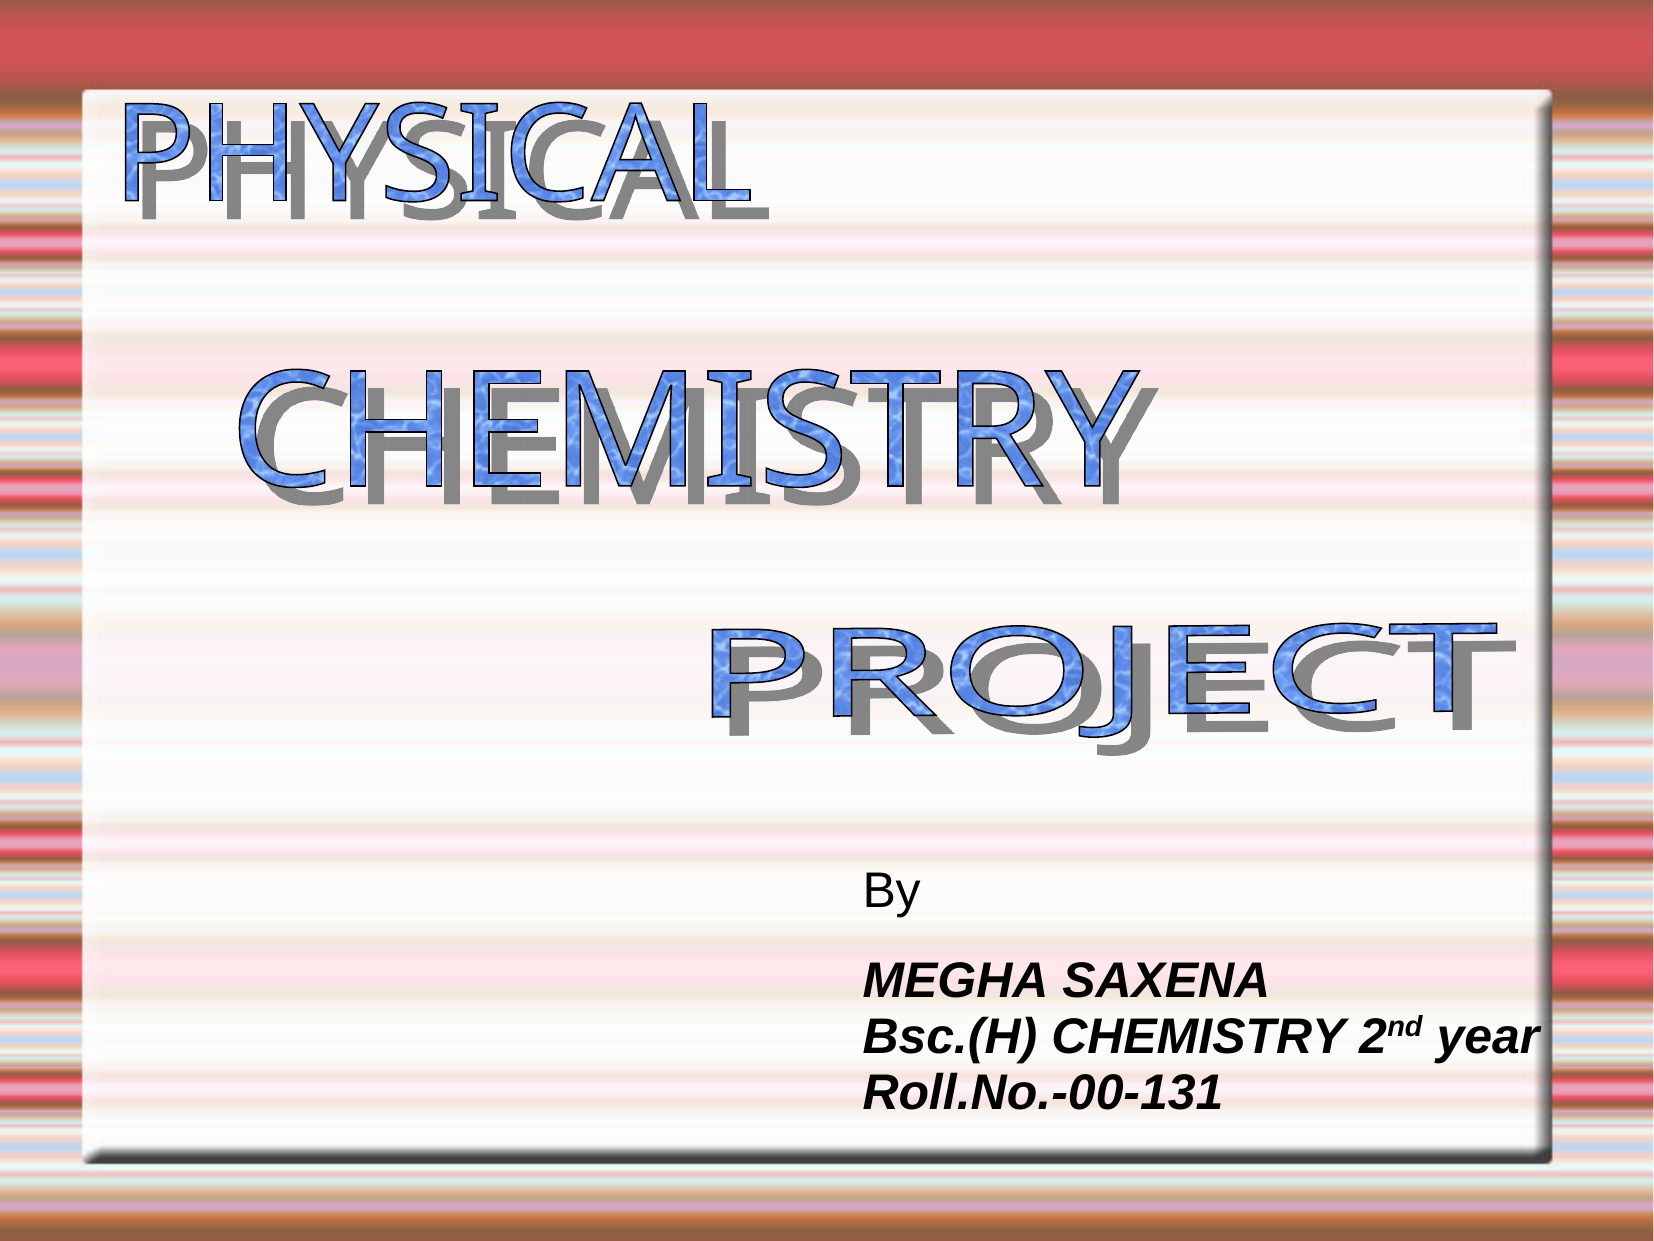

PHYSICAL
CHEMISTRY
PROJECT
By
MEGHA SAXENA
Bsc.(H) CHEMISTRY 2nd year
Roll.No.-00-131